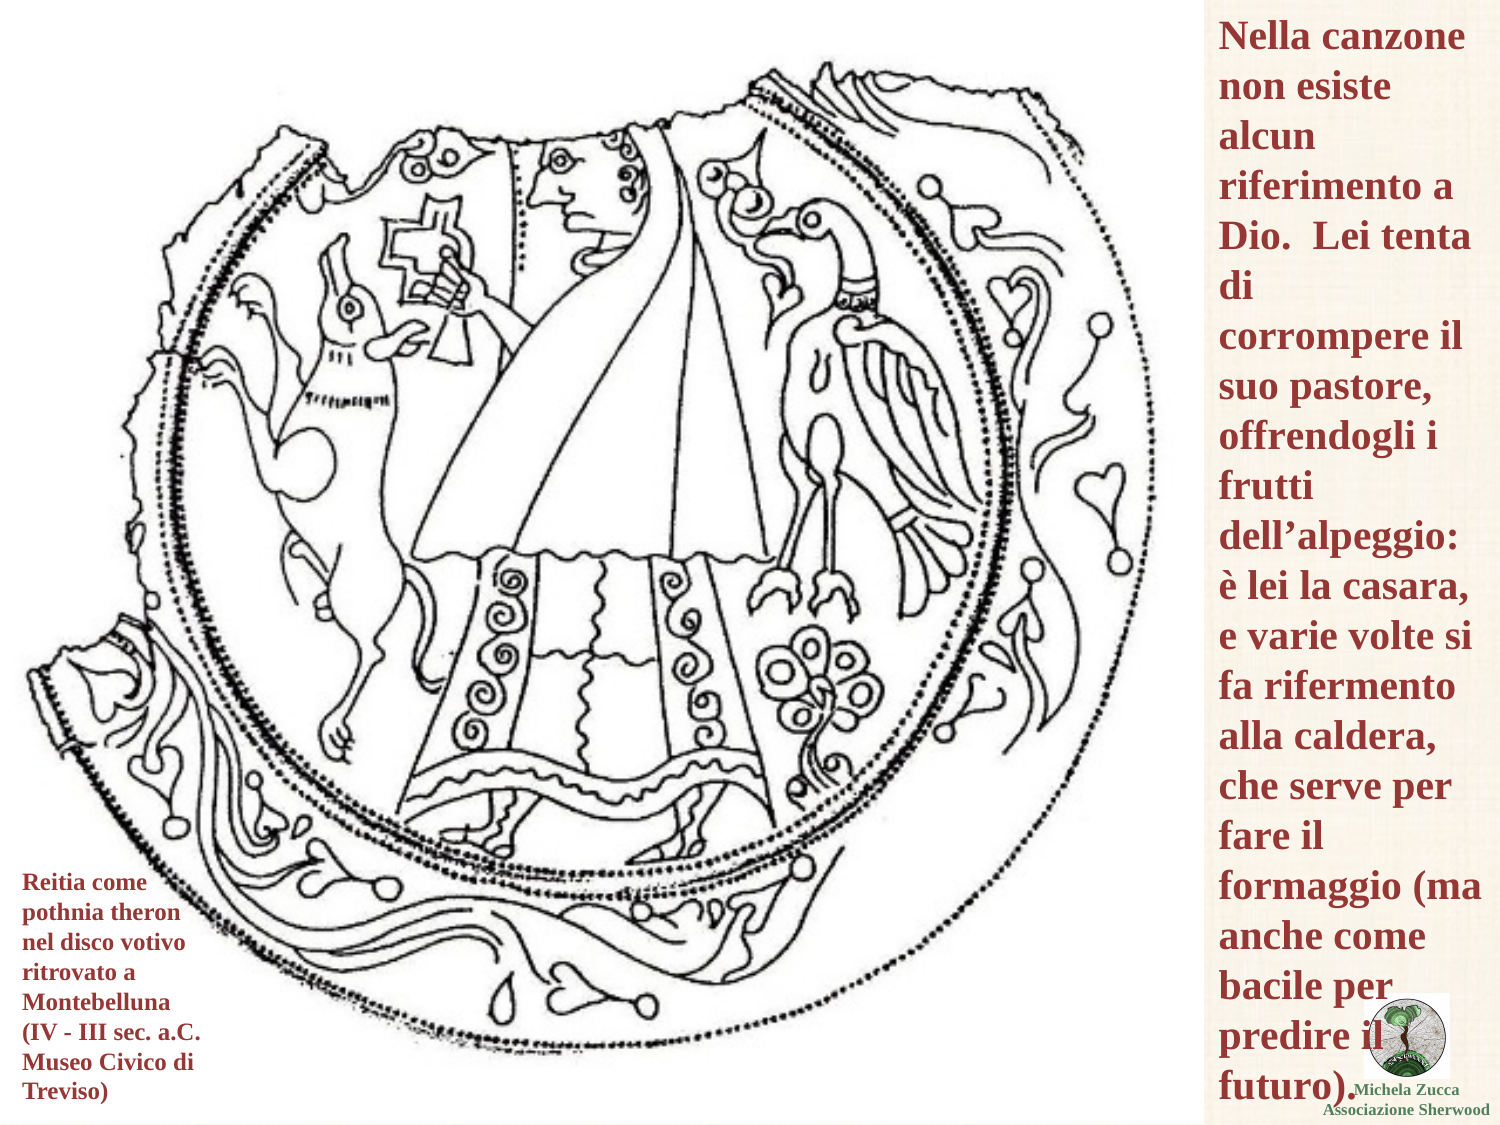

Nella canzone non esiste alcun riferimento a Dio. Lei tenta di corrompere il suo pastore, offrendogli i frutti dell’alpeggio: è lei la casara, e varie volte si fa rifermento alla caldera, che serve per fare il formaggio (ma anche come bacile per predire il futuro).
Reitia come pothnia theron nel disco votivo ritrovato a Montebelluna (IV - III sec. a.C. Museo Civico di Treviso)
Michela Zucca
Associazione Sherwood